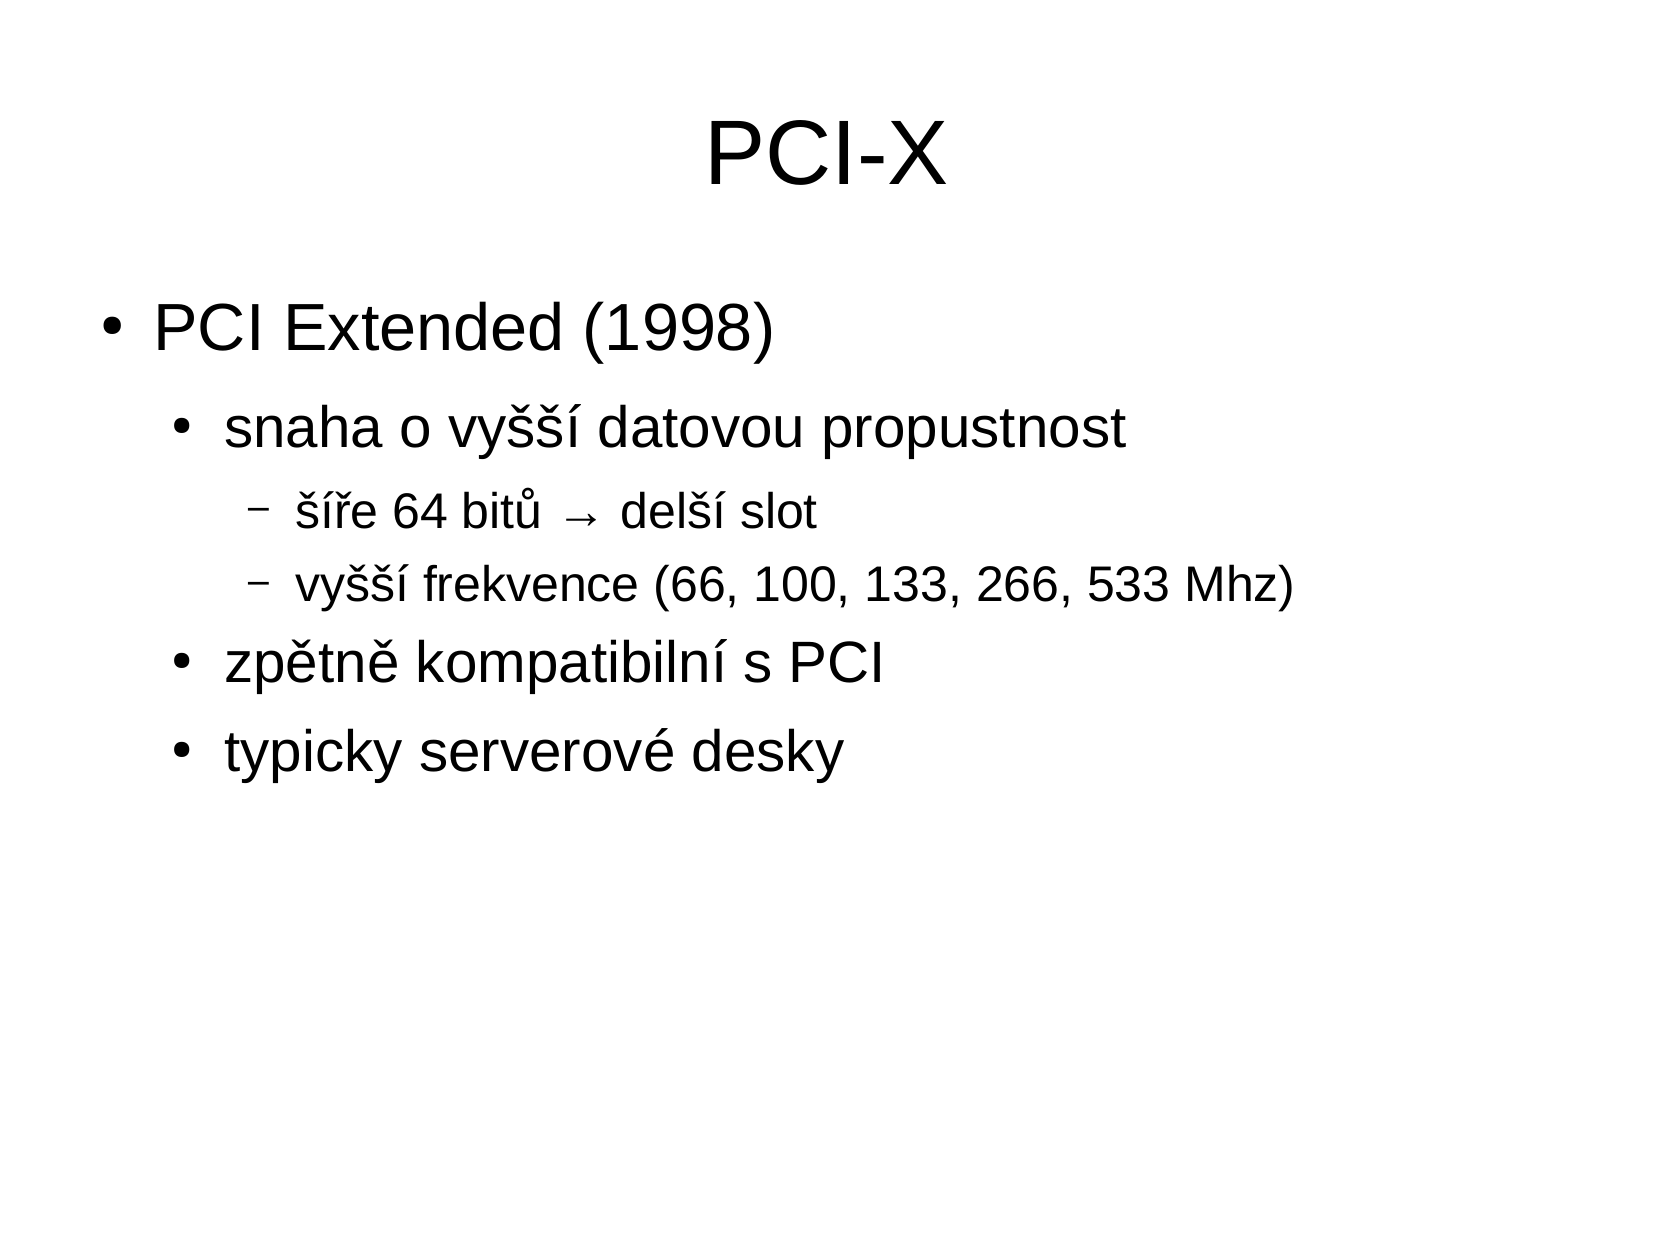

# PCI-X
PCI Extended (1998)
snaha o vyšší datovou propustnost
šíře 64 bitů → delší slot
vyšší frekvence (66, 100, 133, 266, 533 Mhz)
zpětně kompatibilní s PCI
typicky serverové desky